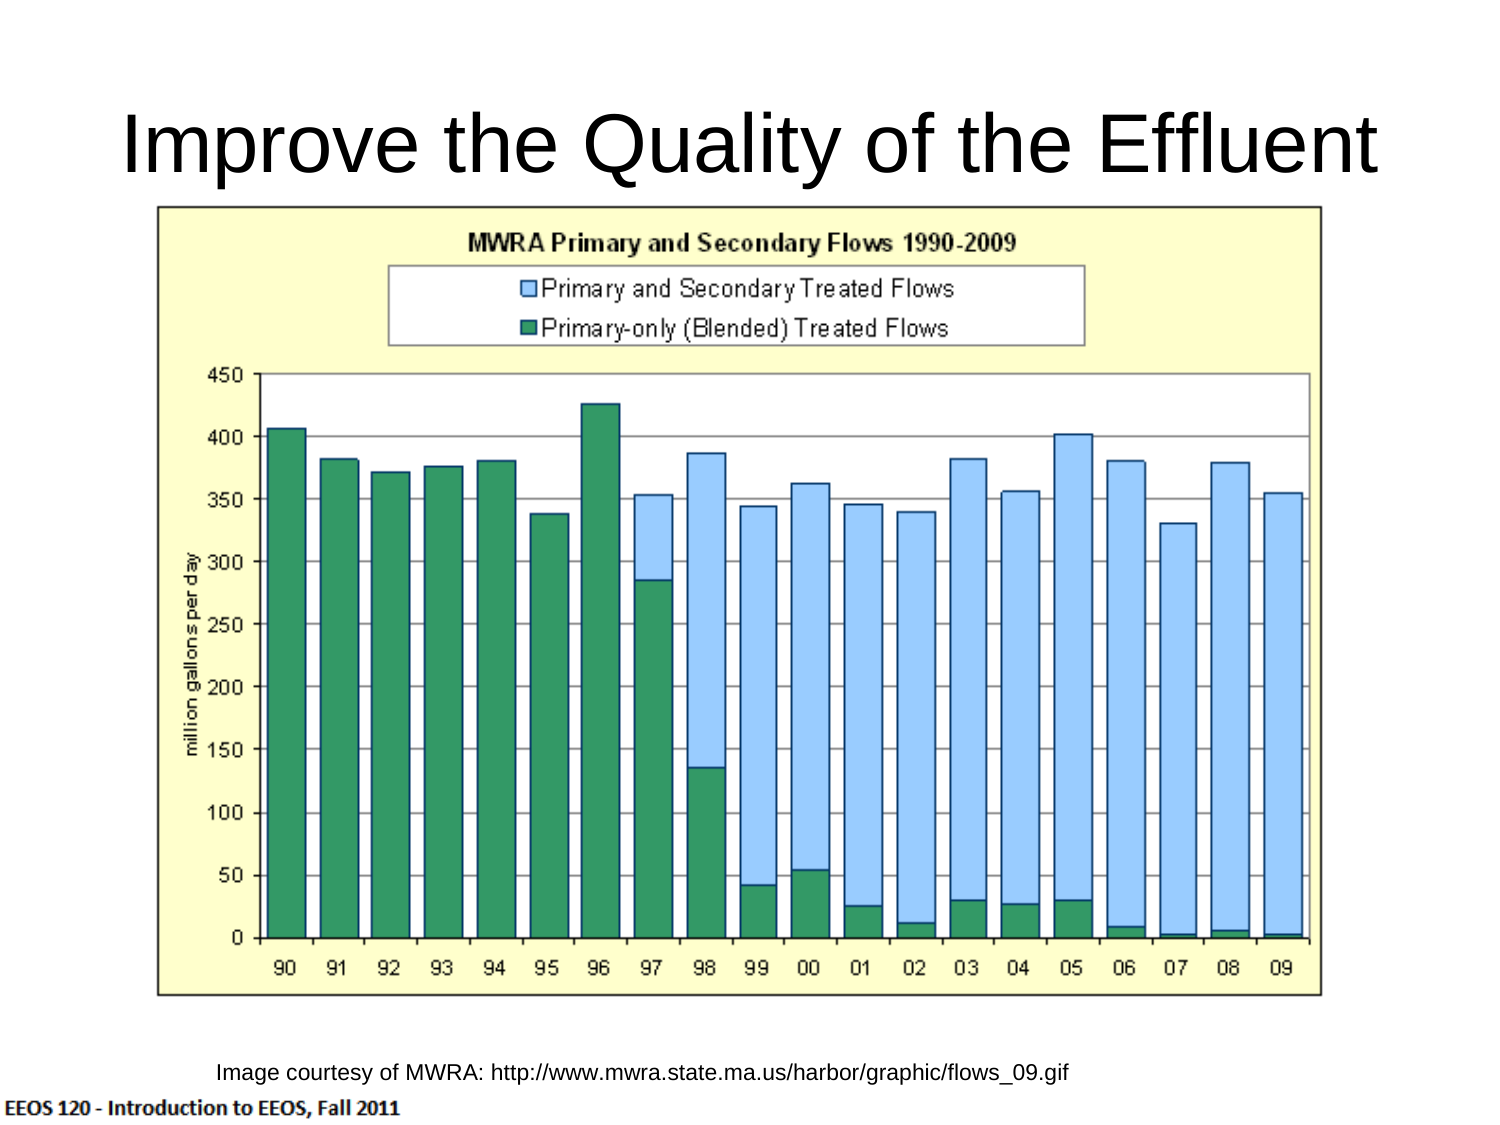

# Improve the Quality of the Effluent
Image courtesy of MWRA: http://www.mwra.state.ma.us/harbor/graphic/flows_09.gif